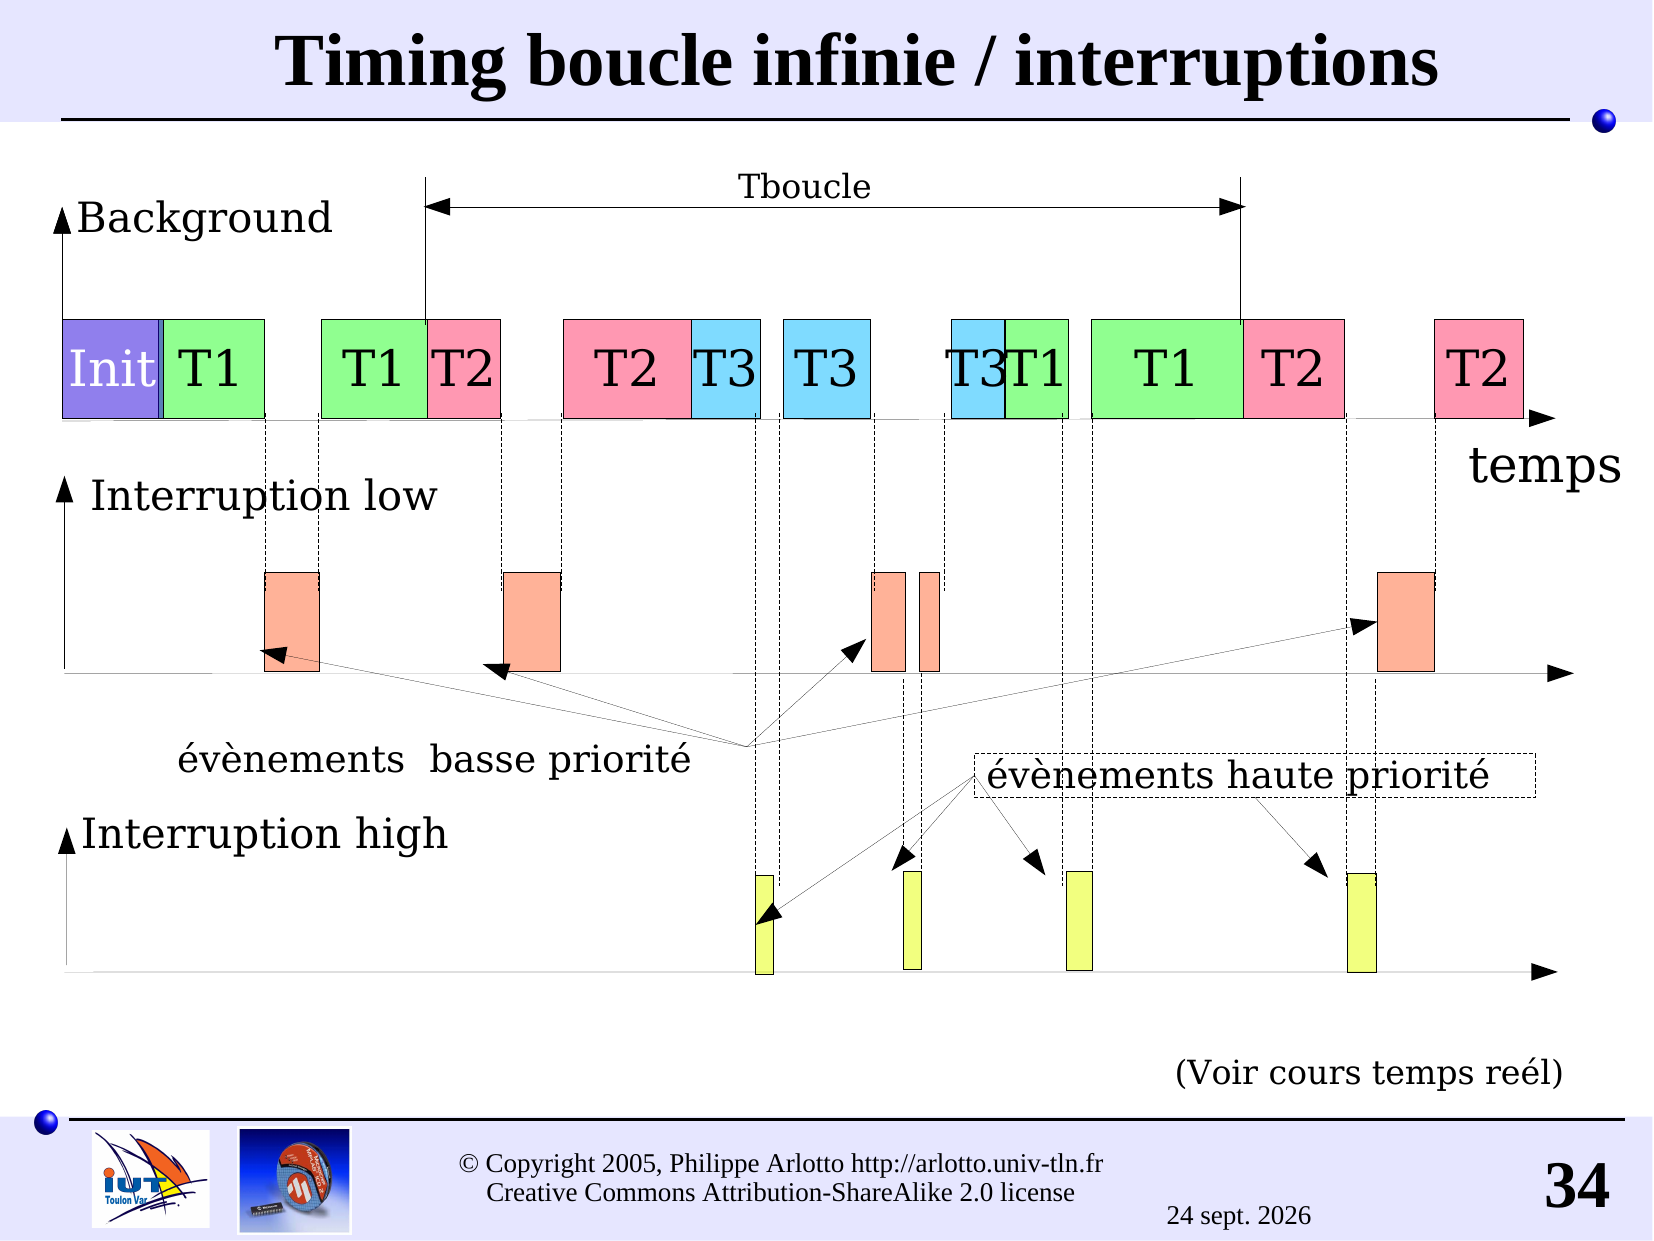

# Timing boucle infinie / interruptions
Tboucle
Background
Init
T1
T1
T2
T2
T3
T3
T3
T1
T1
T2
T2
temps
Interruption low
évènements basse priorité
 évènements haute priorité
Interruption high
(Voir cours temps reél)